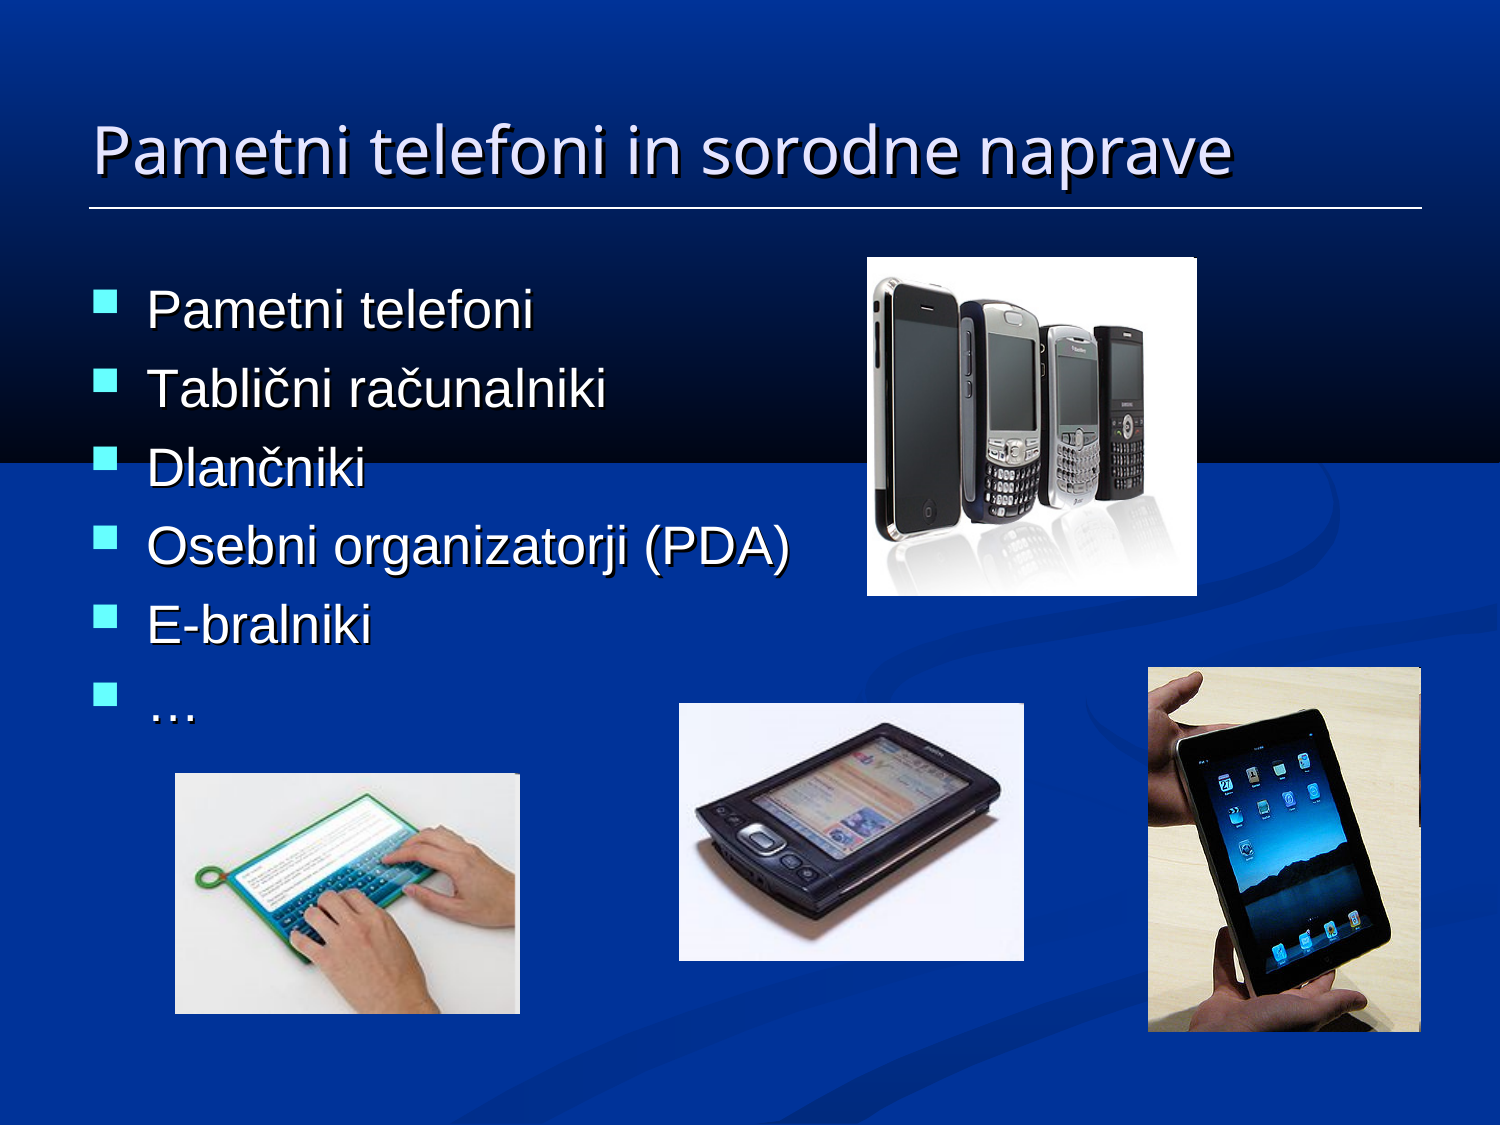

Pametni telefoni in sorodne naprave
# Pametni telefoni
Tablični računalniki
Dlančniki
Osebni organizatorji (PDA)
E-bralniki
…